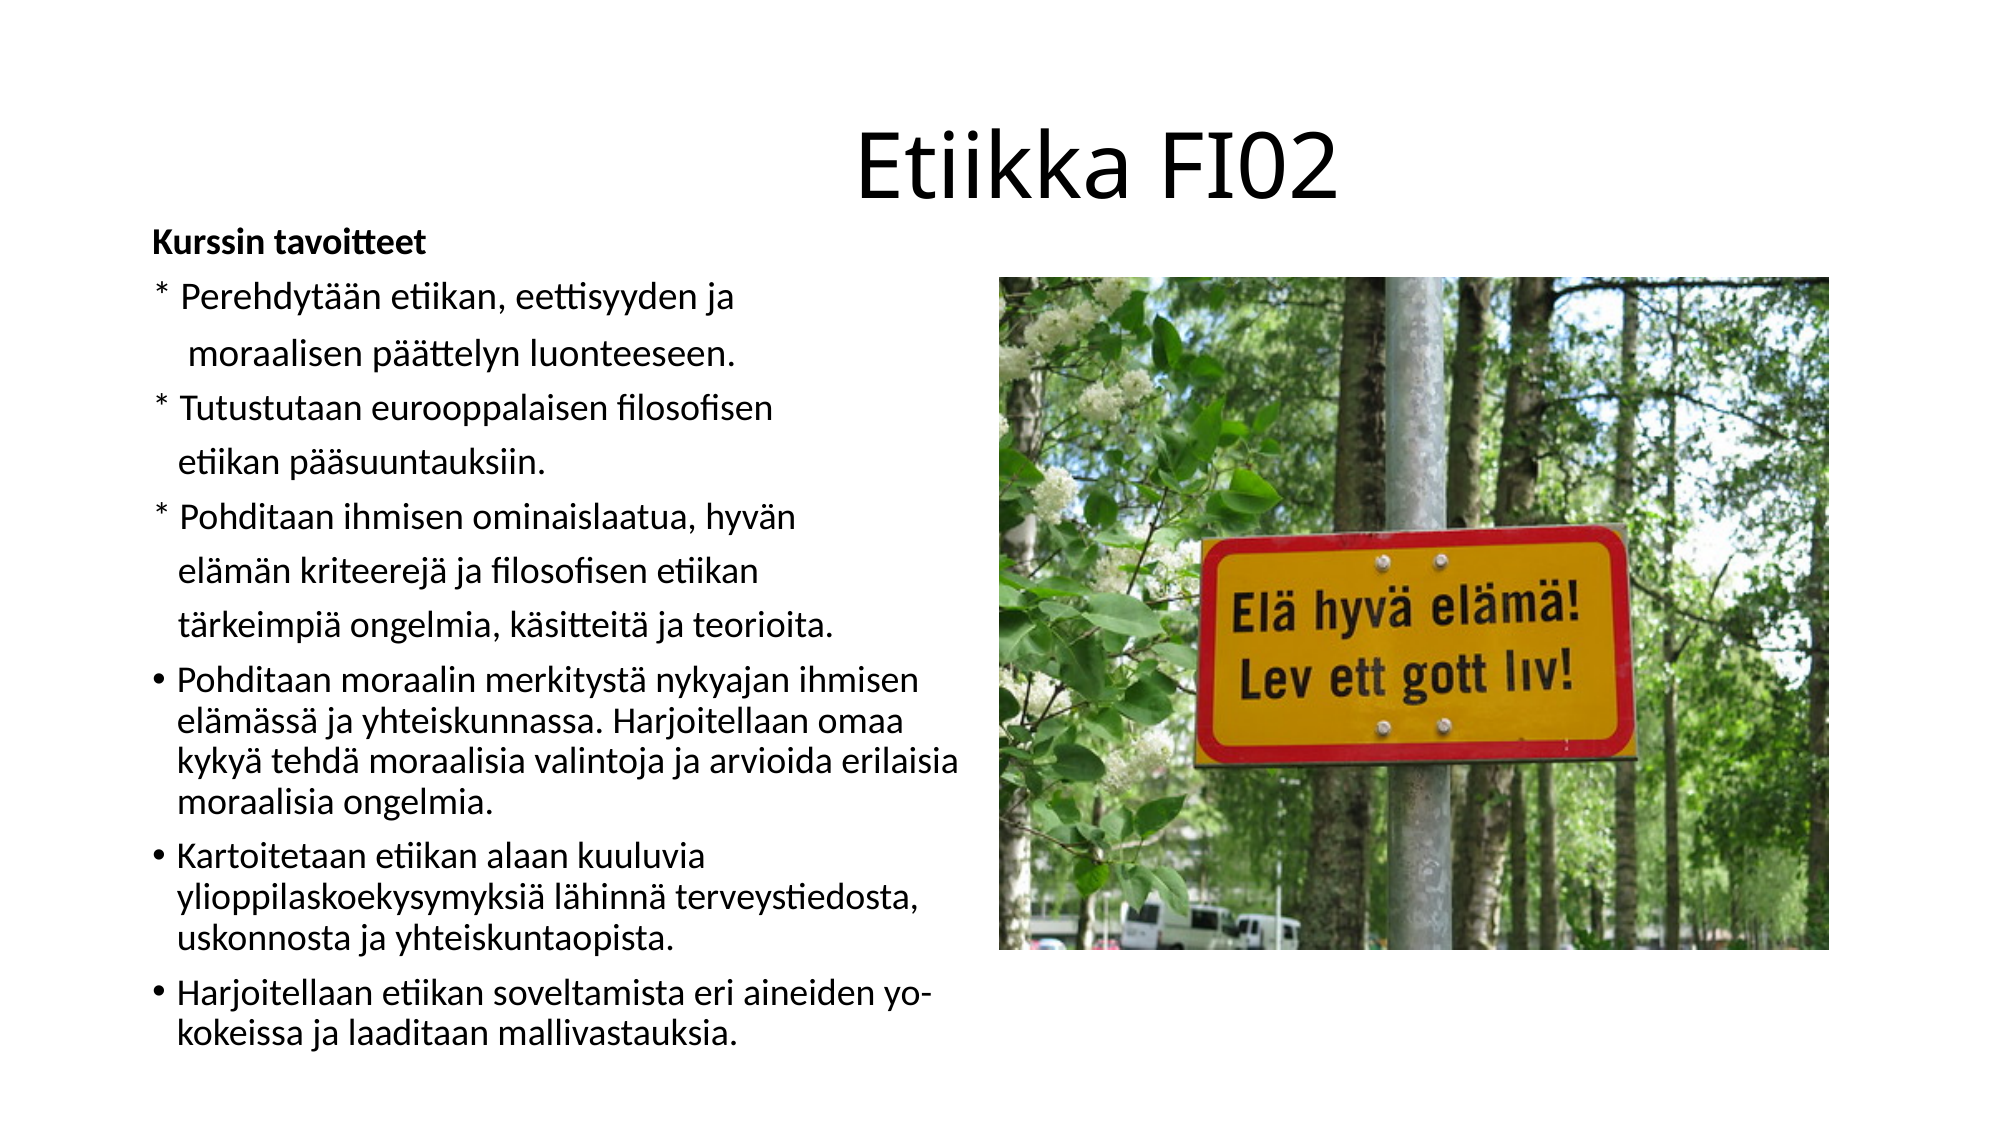

# Etiikka FI02
Kurssin tavoitteet
* Perehdytään etiikan, eettisyyden ja
 moraalisen päättelyn luonteeseen.
* Tutustutaan eurooppalaisen filosofisen
 etiikan pääsuuntauksiin.
* Pohditaan ihmisen ominaislaatua, hyvän
 elämän kriteerejä ja filosofisen etiikan
 tärkeimpiä ongelmia, käsitteitä ja teorioita.
Pohditaan moraalin merkitystä nykyajan ihmisen elämässä ja yhteiskunnassa. Harjoitellaan omaa kykyä tehdä moraalisia valintoja ja arvioida erilaisia moraalisia ongelmia.
Kartoitetaan etiikan alaan kuuluvia ylioppilaskoekysymyksiä lähinnä terveystiedosta, uskonnosta ja yhteiskuntaopista.
Harjoitellaan etiikan soveltamista eri aineiden yo-kokeissa ja laaditaan mallivastauksia.